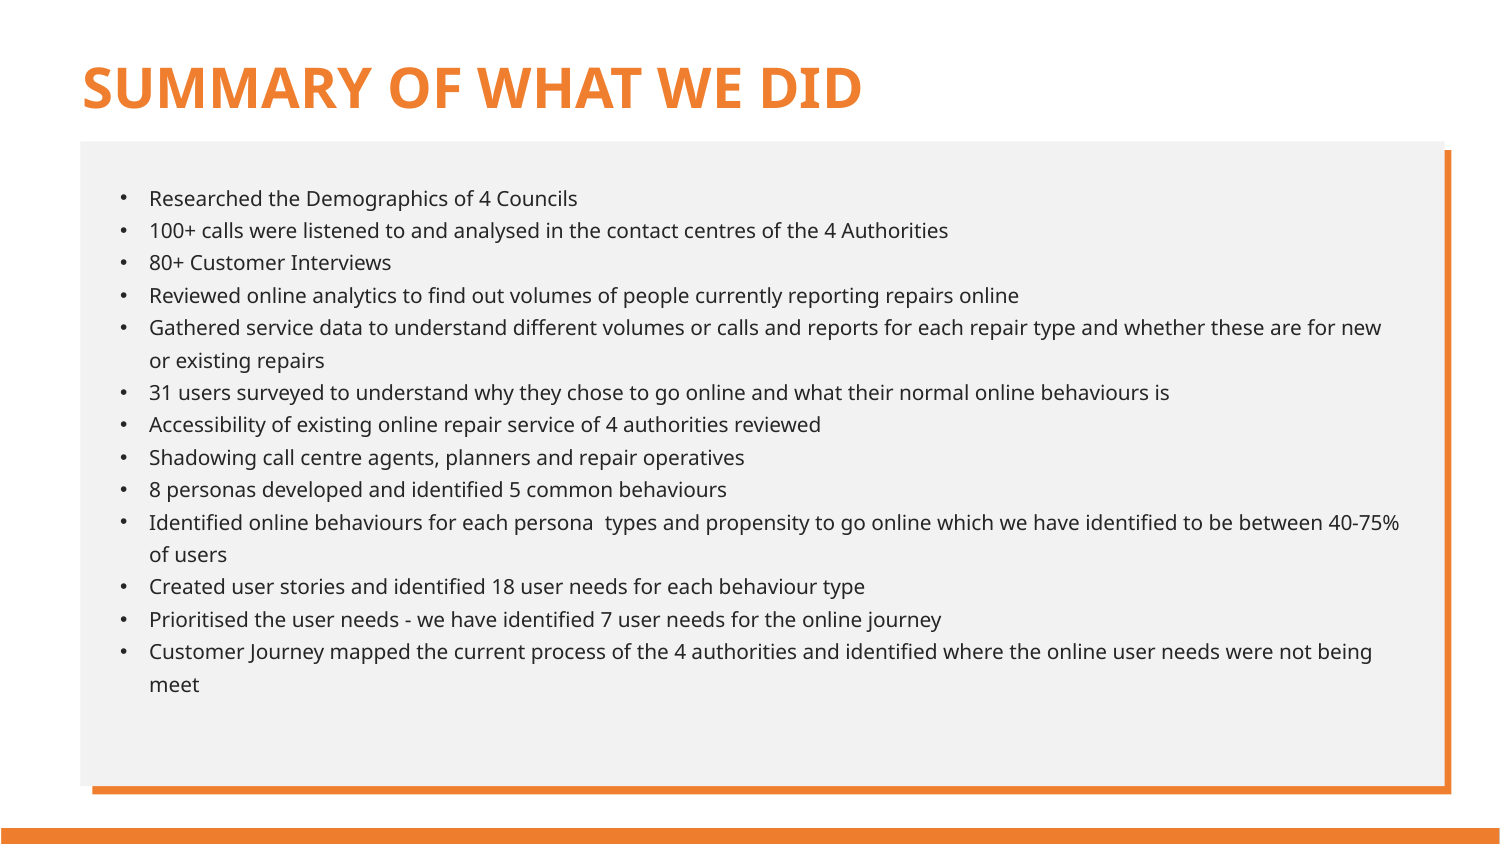

SUMMARY OF WHAT WE DID
# Researched the Demographics of 4 Councils
100+ calls were listened to and analysed in the contact centres of the 4 Authorities
80+ Customer Interviews
Reviewed online analytics to find out volumes of people currently reporting repairs online
Gathered service data to understand different volumes or calls and reports for each repair type and whether these are for new or existing repairs
31 users surveyed to understand why they chose to go online and what their normal online behaviours is
Accessibility of existing online repair service of 4 authorities reviewed
Shadowing call centre agents, planners and repair operatives
8 personas developed and identified 5 common behaviours
Identified online behaviours for each persona types and propensity to go online which we have identified to be between 40-75% of users
Created user stories and identified 18 user needs for each behaviour type
Prioritised the user needs - we have identified 7 user needs for the online journey
Customer Journey mapped the current process of the 4 authorities and identified where the online user needs were not being meet